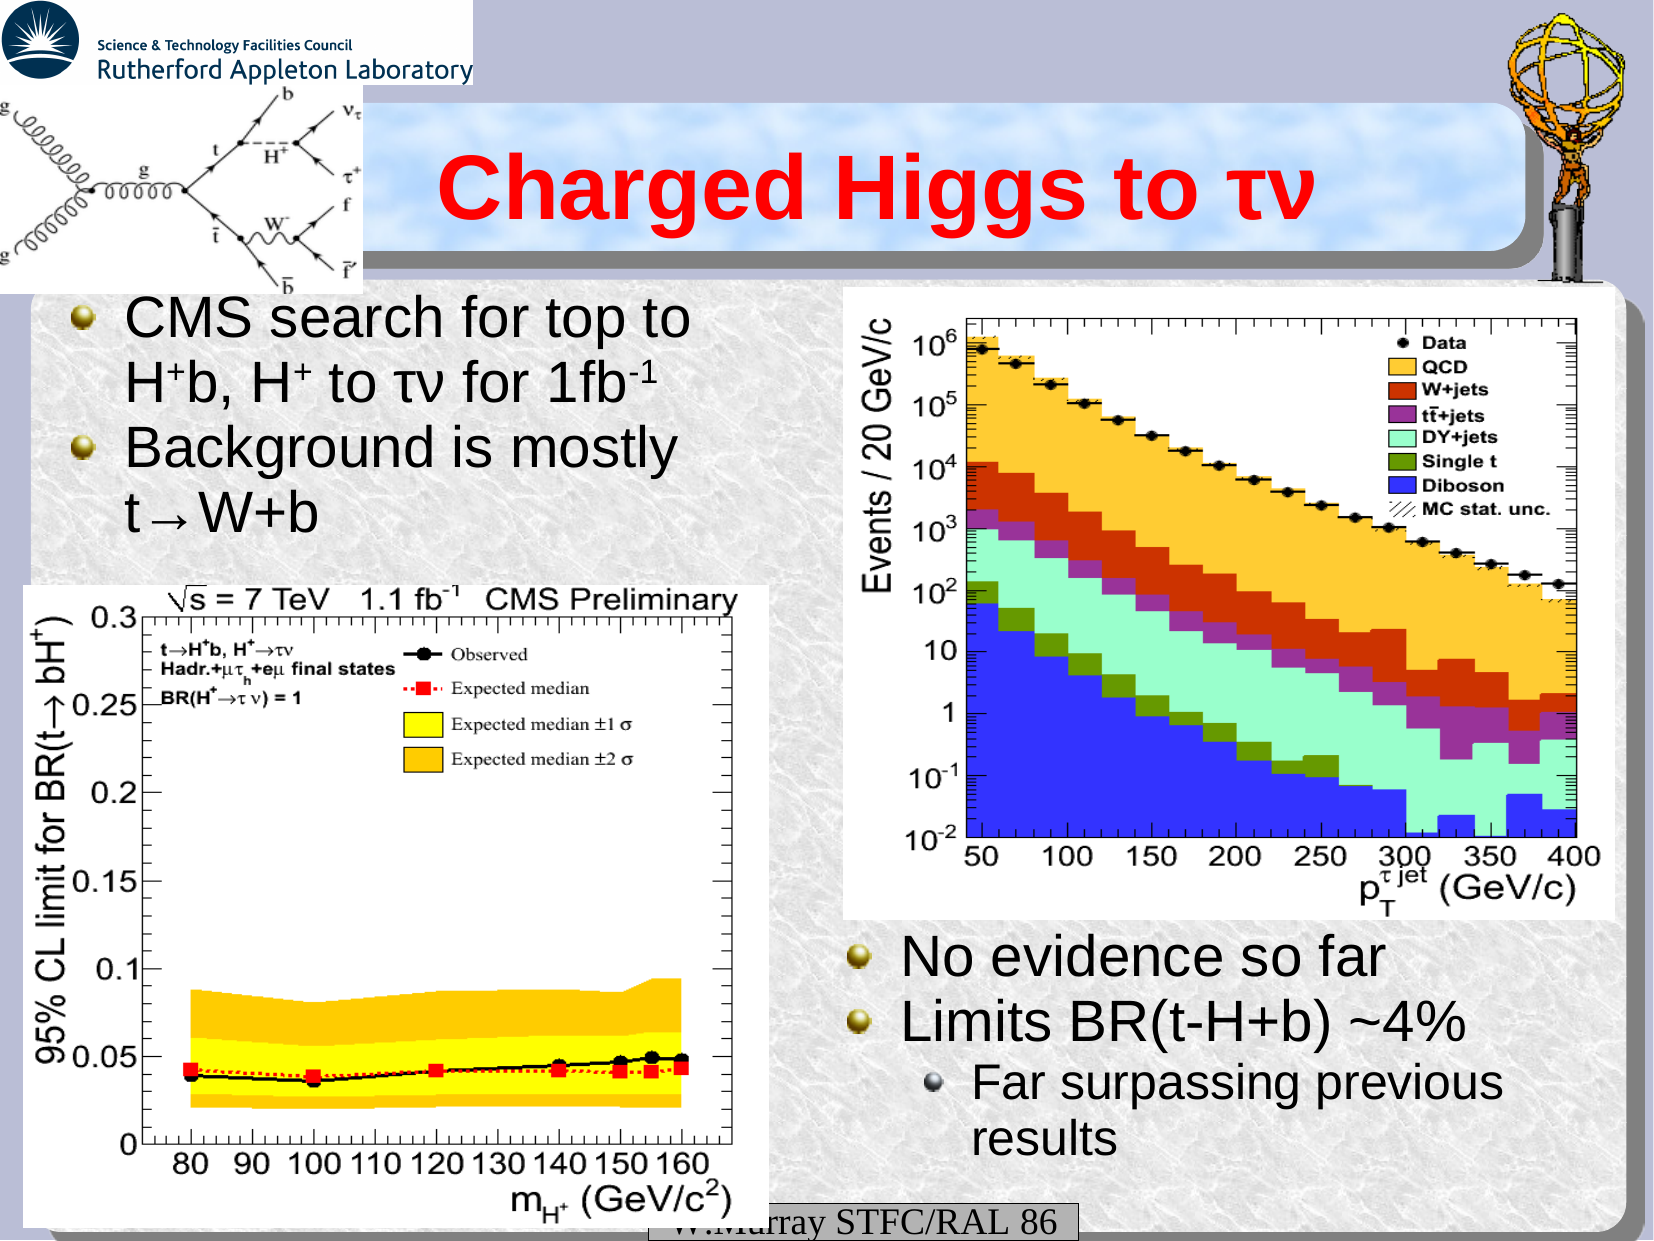

# Charged Higgs to τν
CMS search for top to H+b, H+ to τν for 1fb-1
Background is mostly t→W+b
No evidence so far
Limits BR(t-H+b) ~4%
Far surpassing previous results